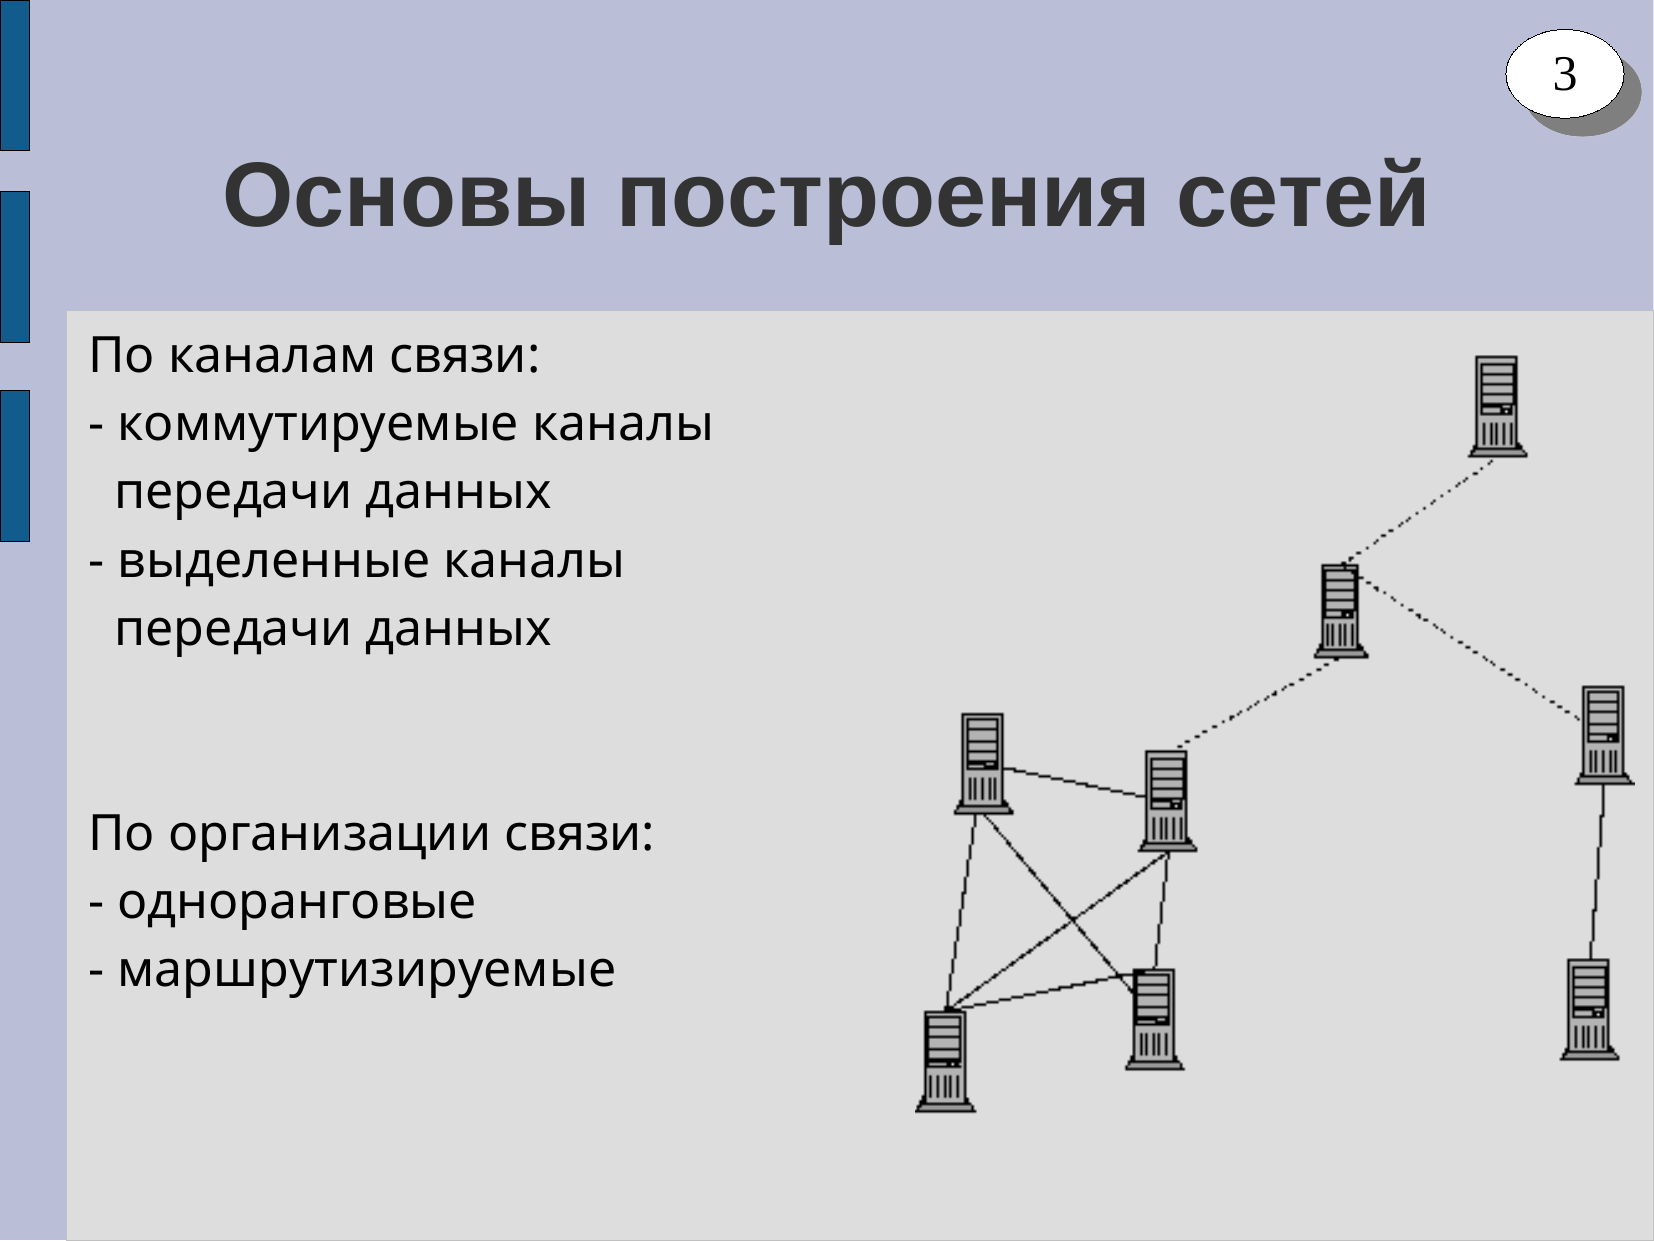

3
# Основы построения сетей
По каналам связи:
- коммутируемые каналы
 передачи данных
- выделенные каналы
 передачи данных
По организации связи:
- одноранговые
- маршрутизируемые